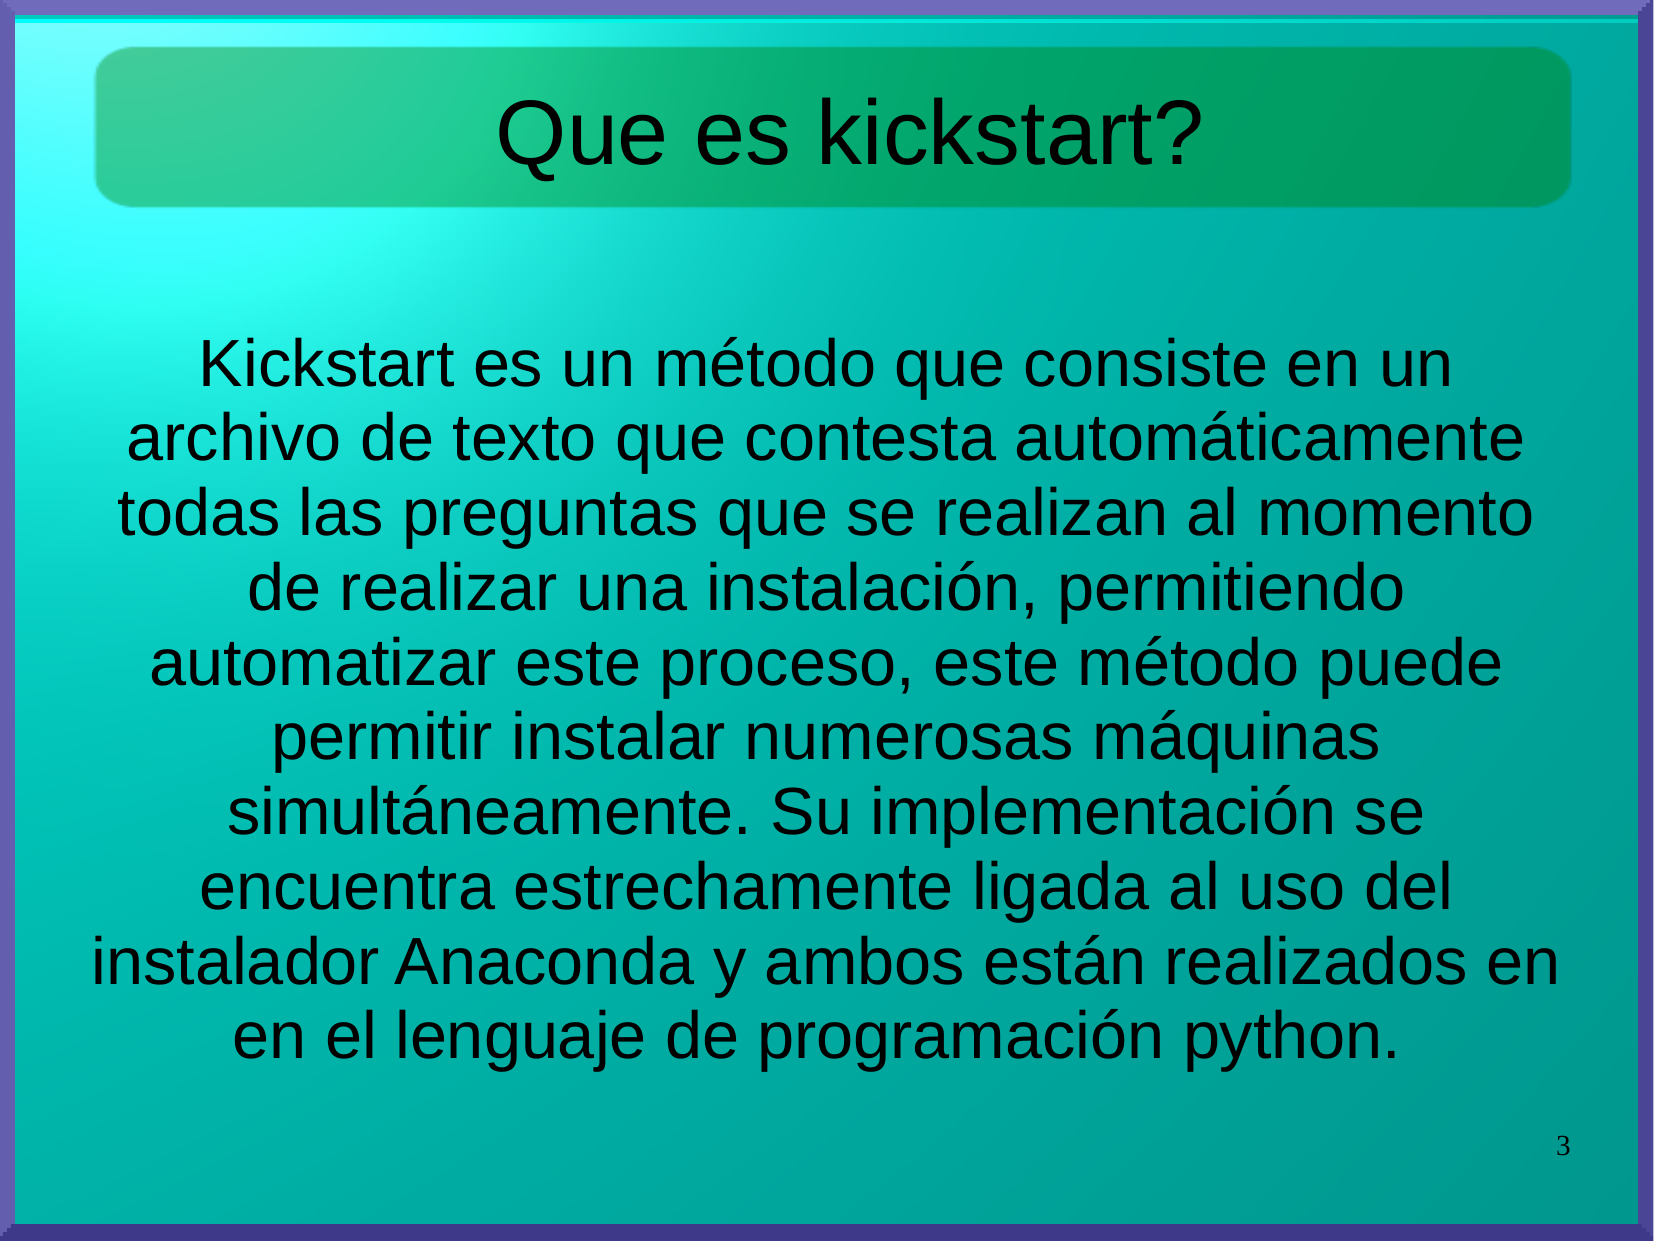

# Que es kickstart?
Kickstart es un método que consiste en un archivo de texto que contesta automáticamente todas las preguntas que se realizan al momento de realizar una instalación, permitiendo automatizar este proceso, este método puede permitir instalar numerosas máquinas simultáneamente. Su implementación se encuentra estrechamente ligada al uso del instalador Anaconda y ambos están realizados en en el lenguaje de programación python.
3